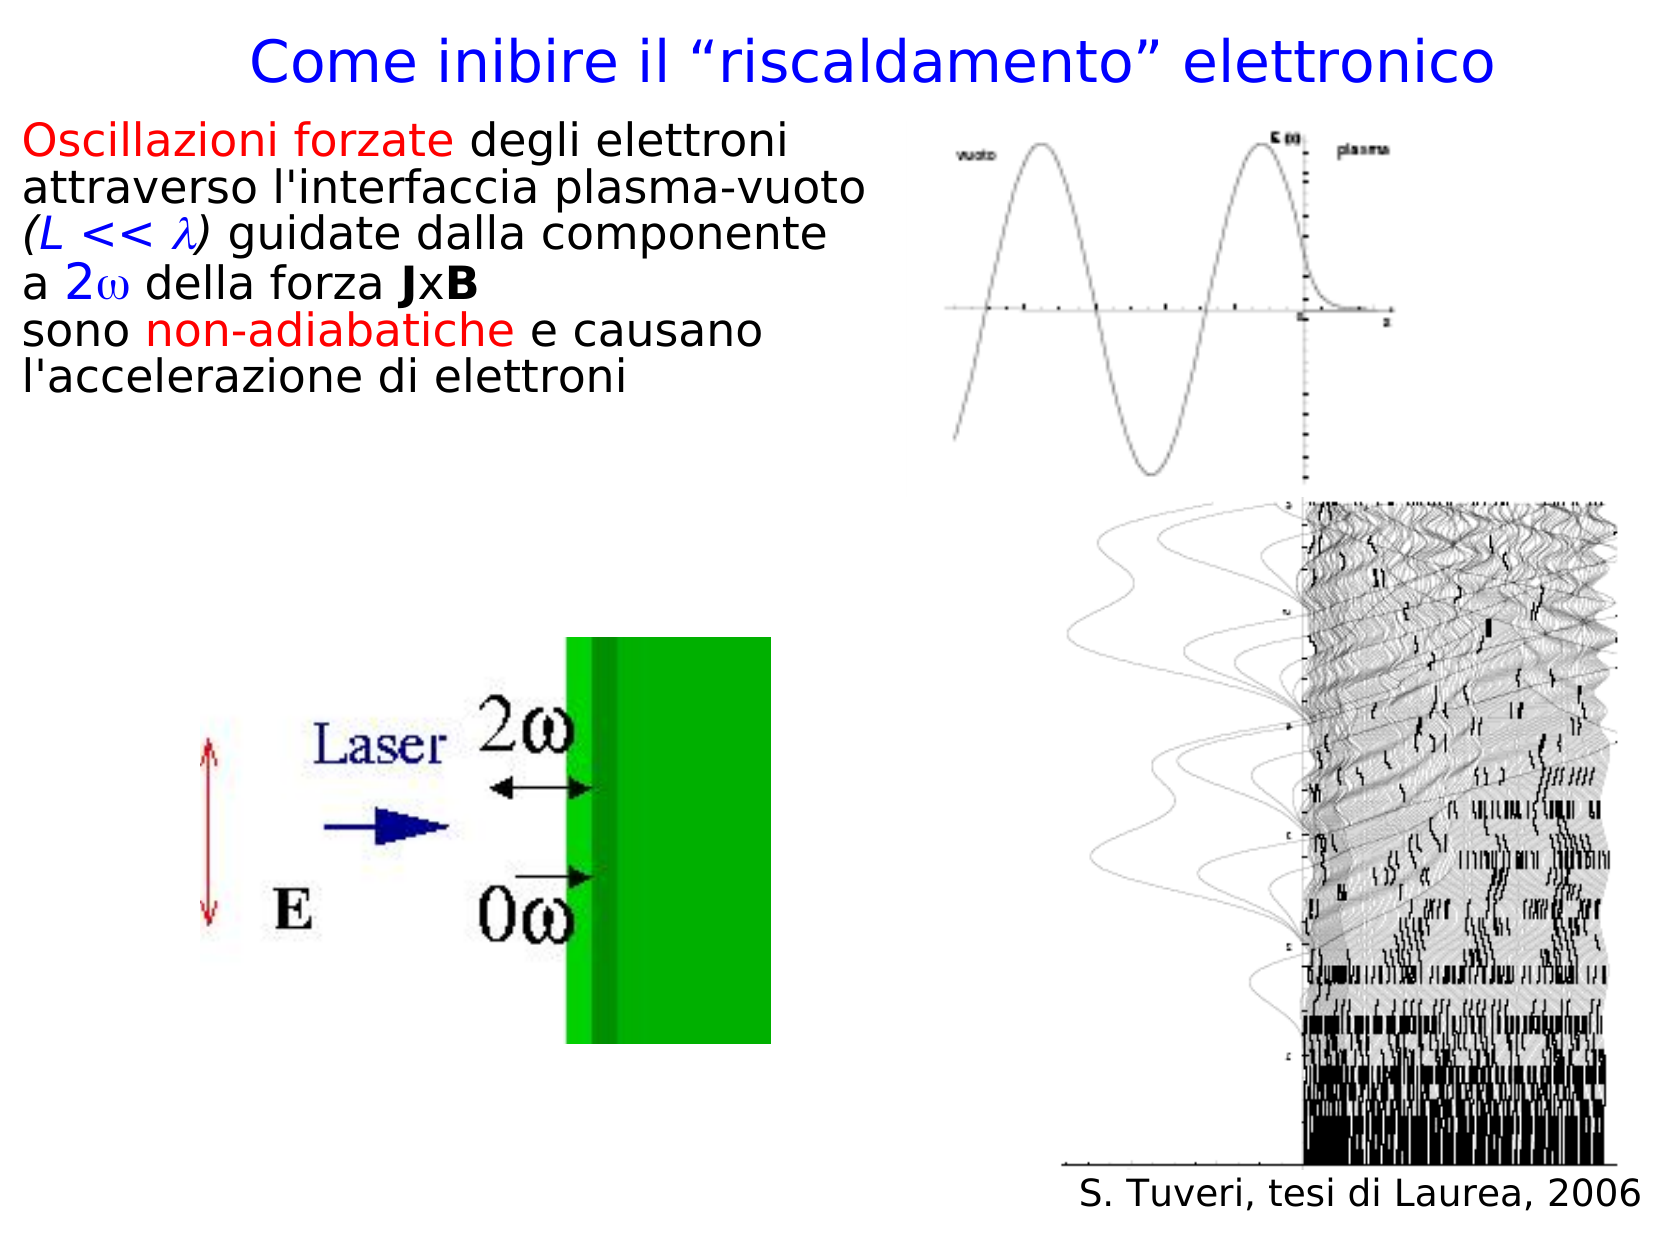

Come inibire il “riscaldamento” elettronico
Oscillazioni forzate degli elettroni
attraverso l'interfaccia plasma-vuoto
(L << l) guidate dalla componente
a 2w della forza JxB
sono non-adiabatiche e causano
l'accelerazione di elettroni
 S. Tuveri, tesi di Laurea, 2006